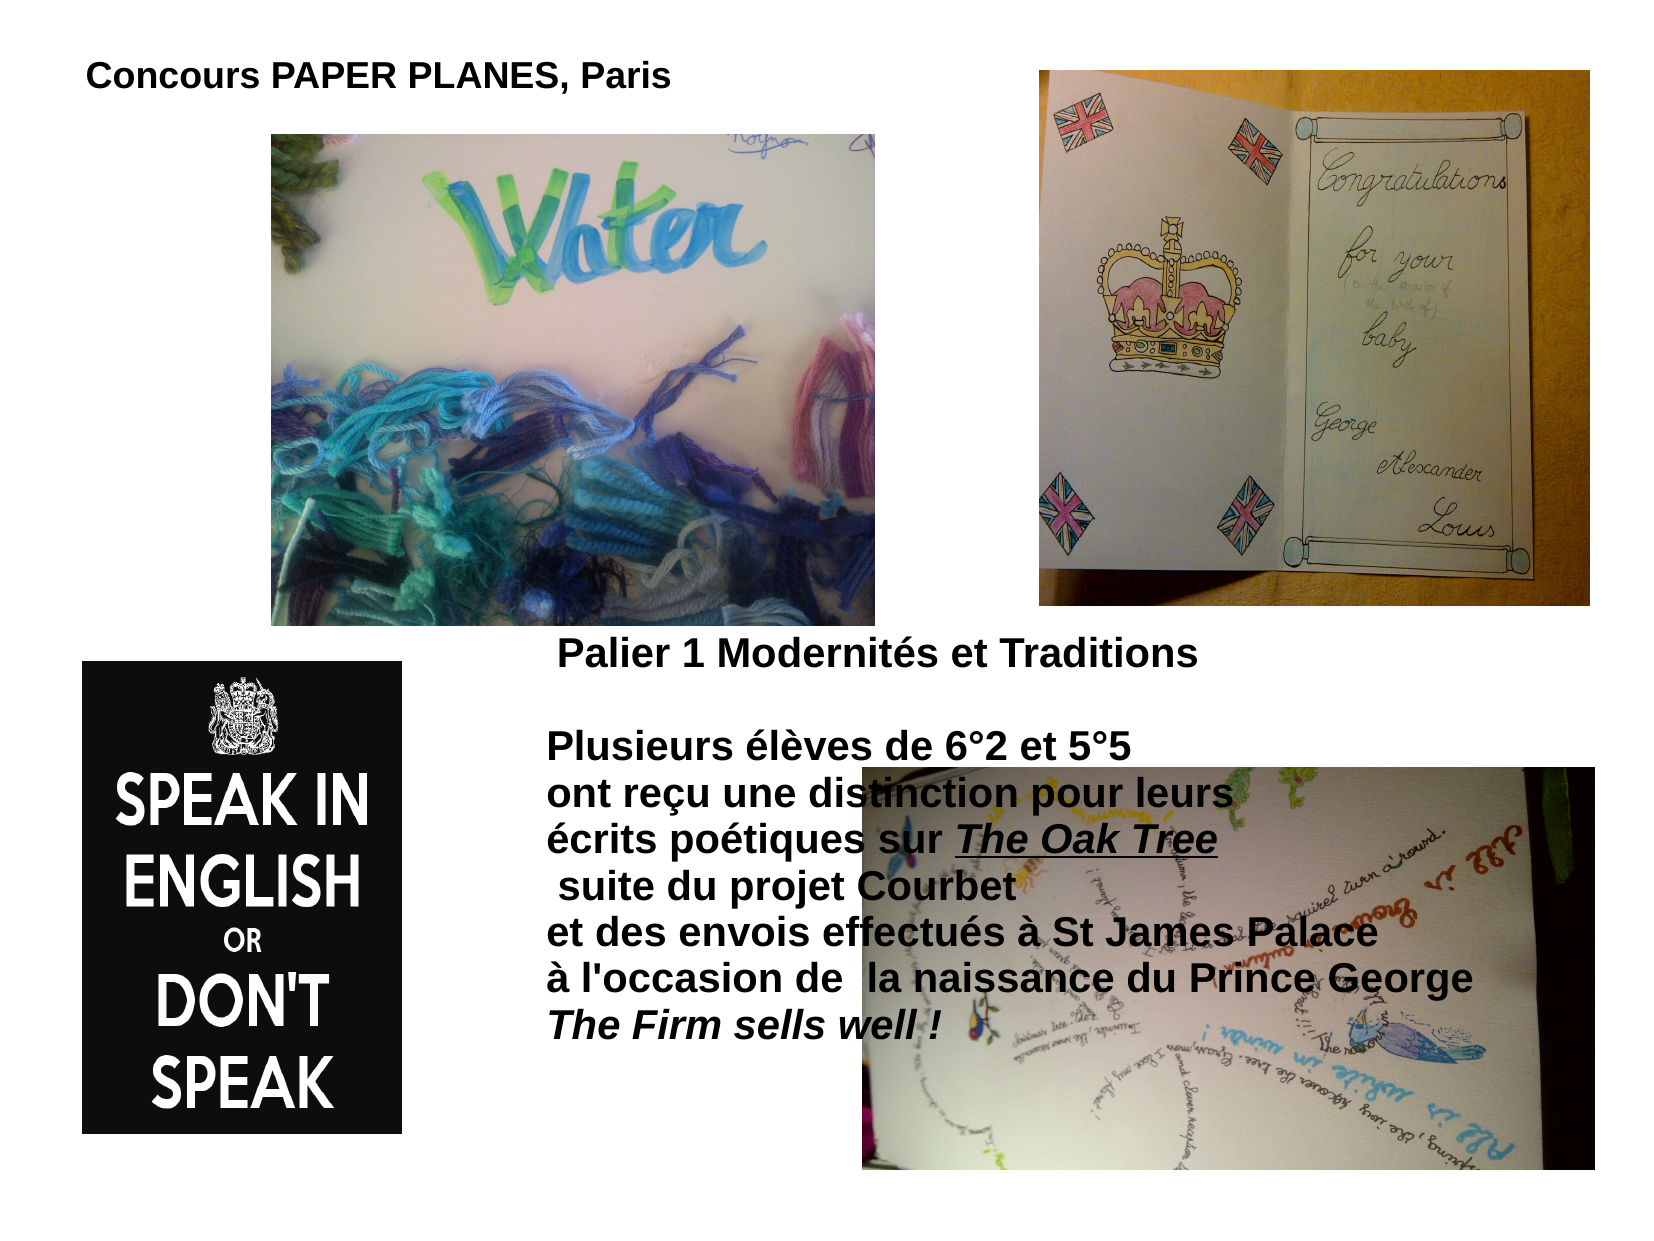

Concours PAPER PLANES, Paris
 Palier 1 Modernités et Traditions
Plusieurs élèves de 6°2 et 5°5
ont reçu une distinction pour leurs
écrits poétiques sur The Oak Tree
 suite du projet Courbet
et des envois effectués à St James Palace
à l'occasion de la naissance du Prince George
The Firm sells well !